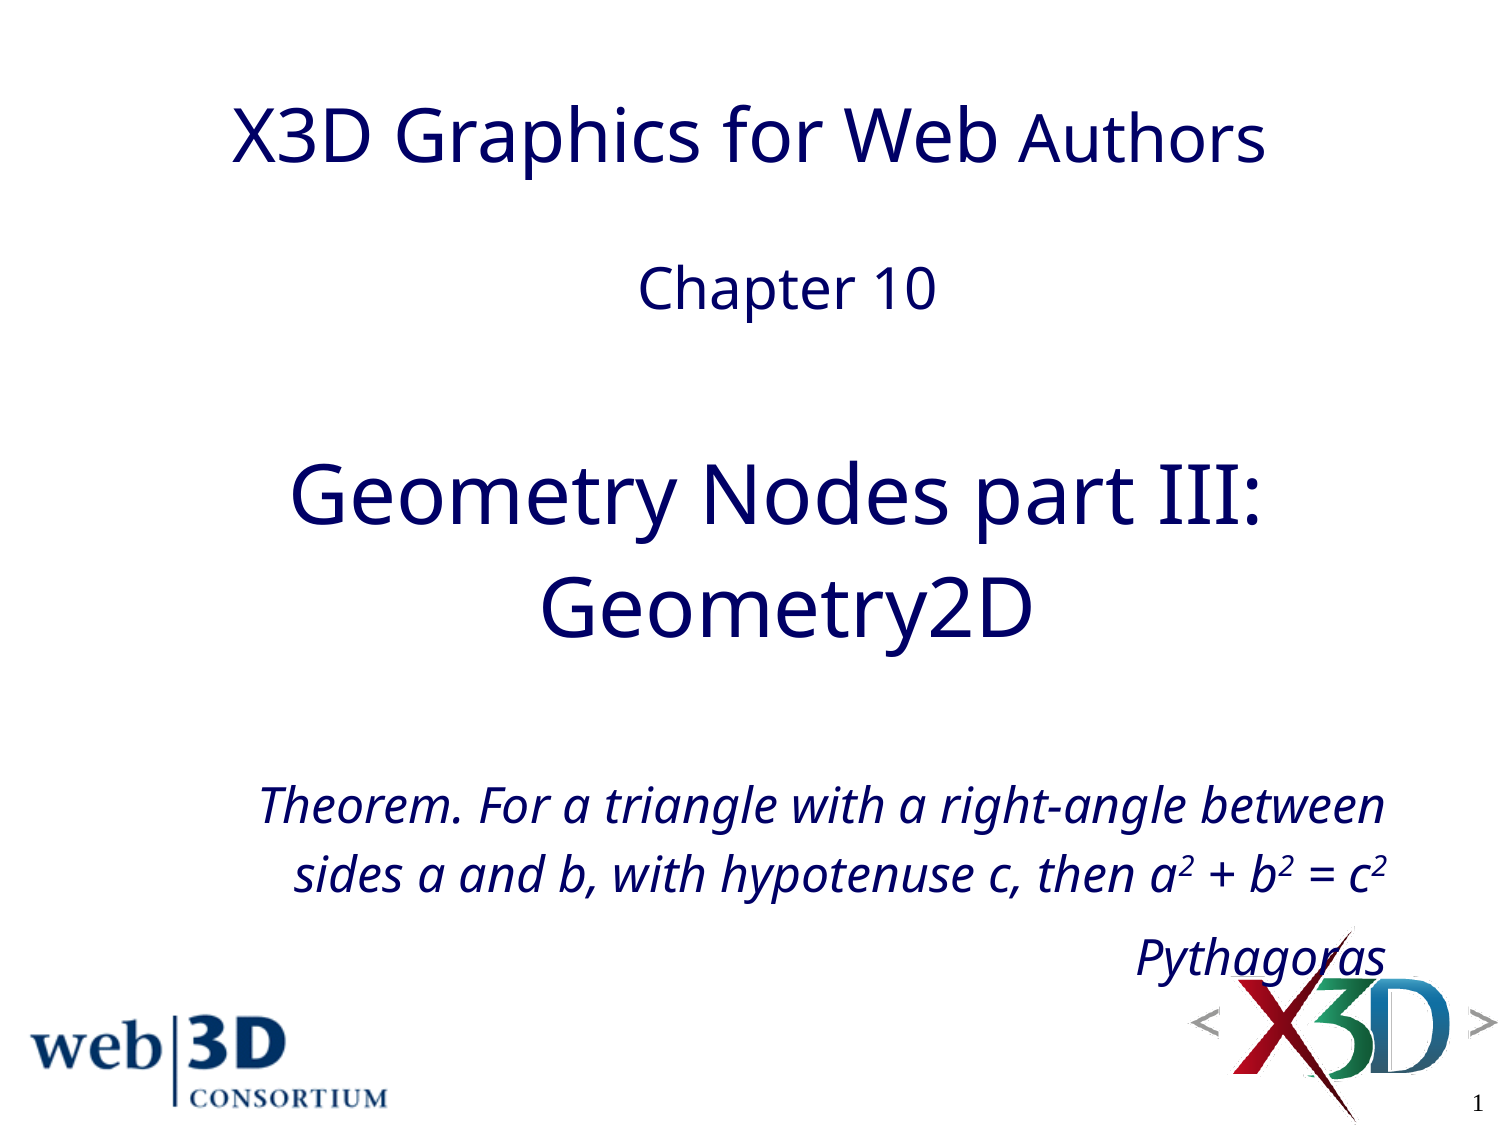

# X3D Graphics for Web Authors
Chapter 10
Geometry Nodes part III: Geometry2D
Theorem. For a triangle with a right-angle between sides a and b, with hypotenuse c, then a2 + b2 = c2
Pythagoras